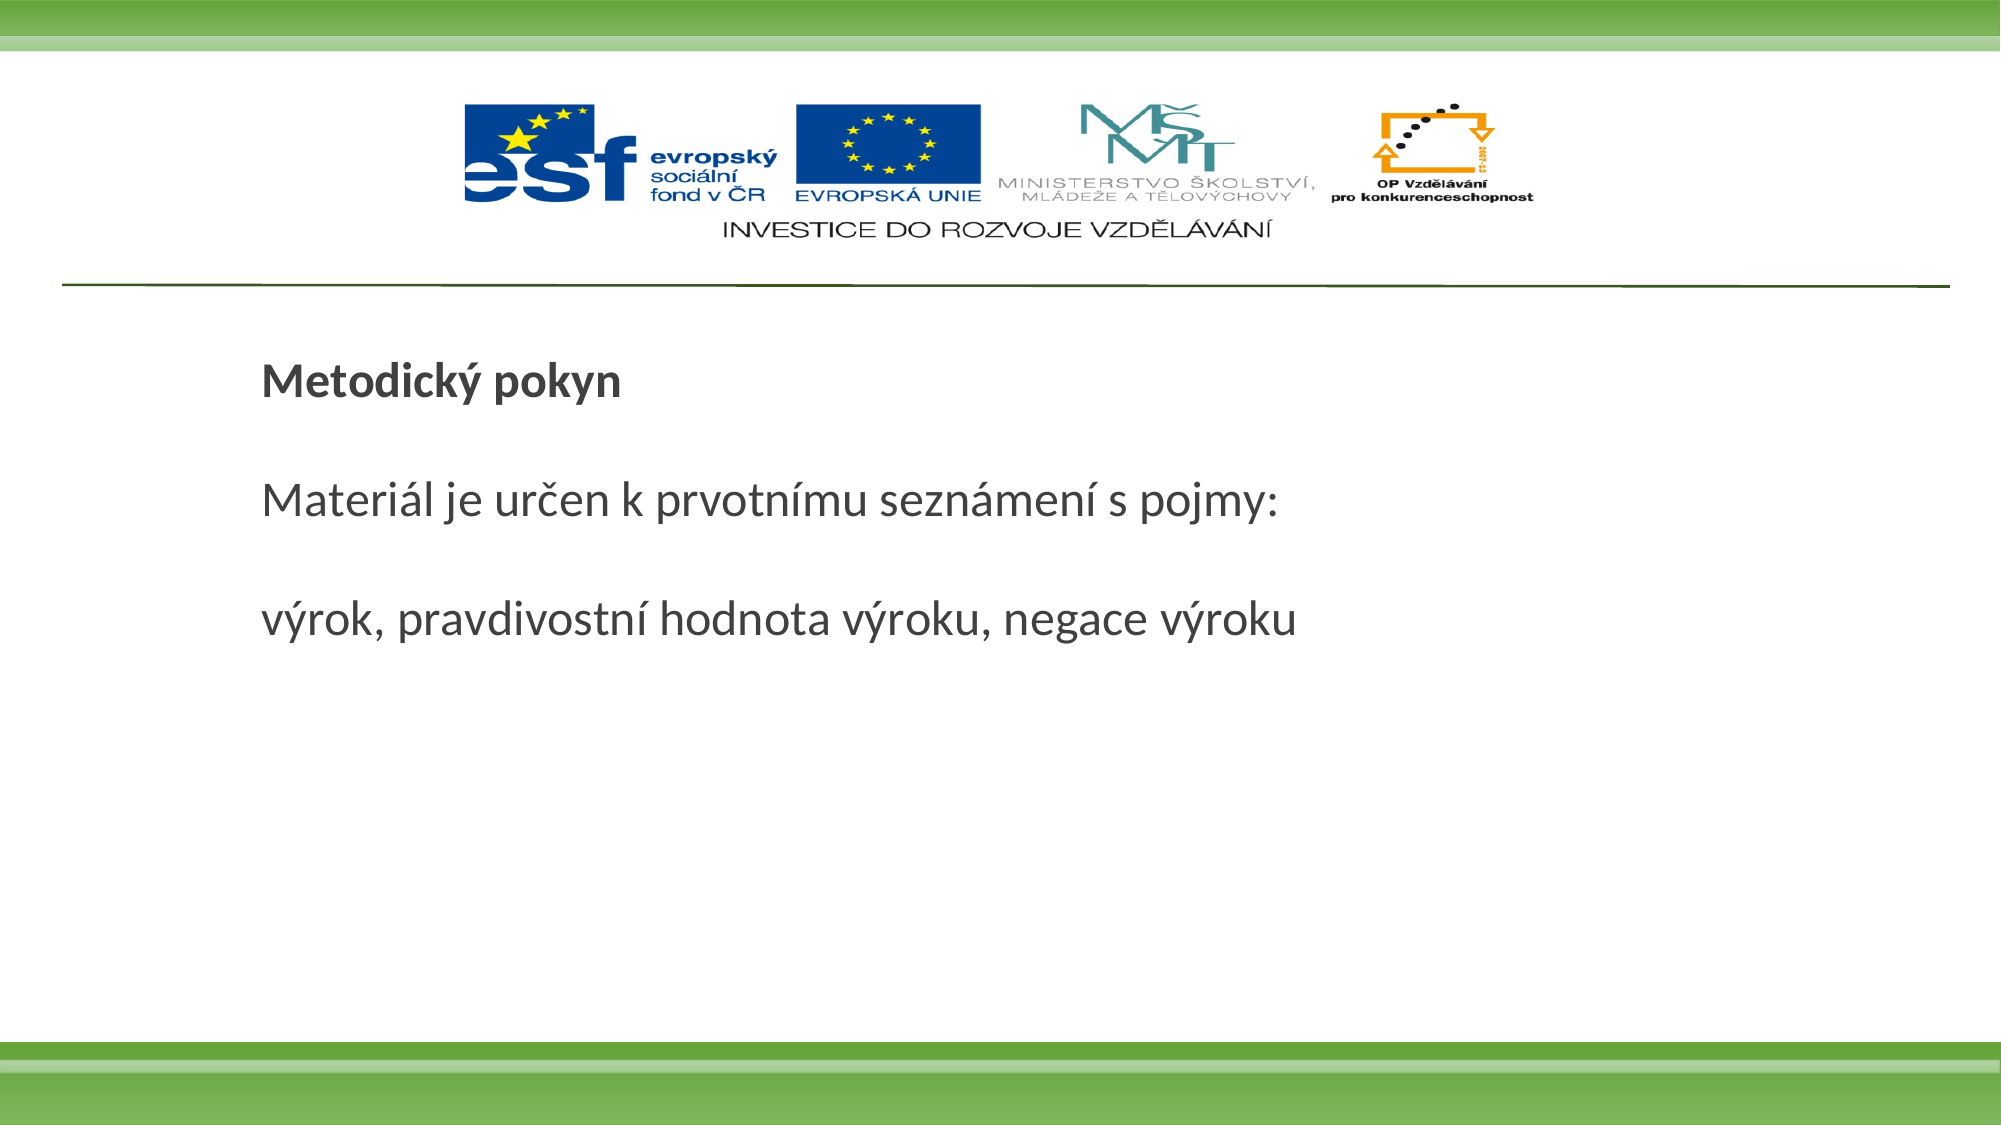

Metodický pokyn
Materiál je určen k prvotnímu seznámení s pojmy:
výrok, pravdivostní hodnota výroku, negace výroku